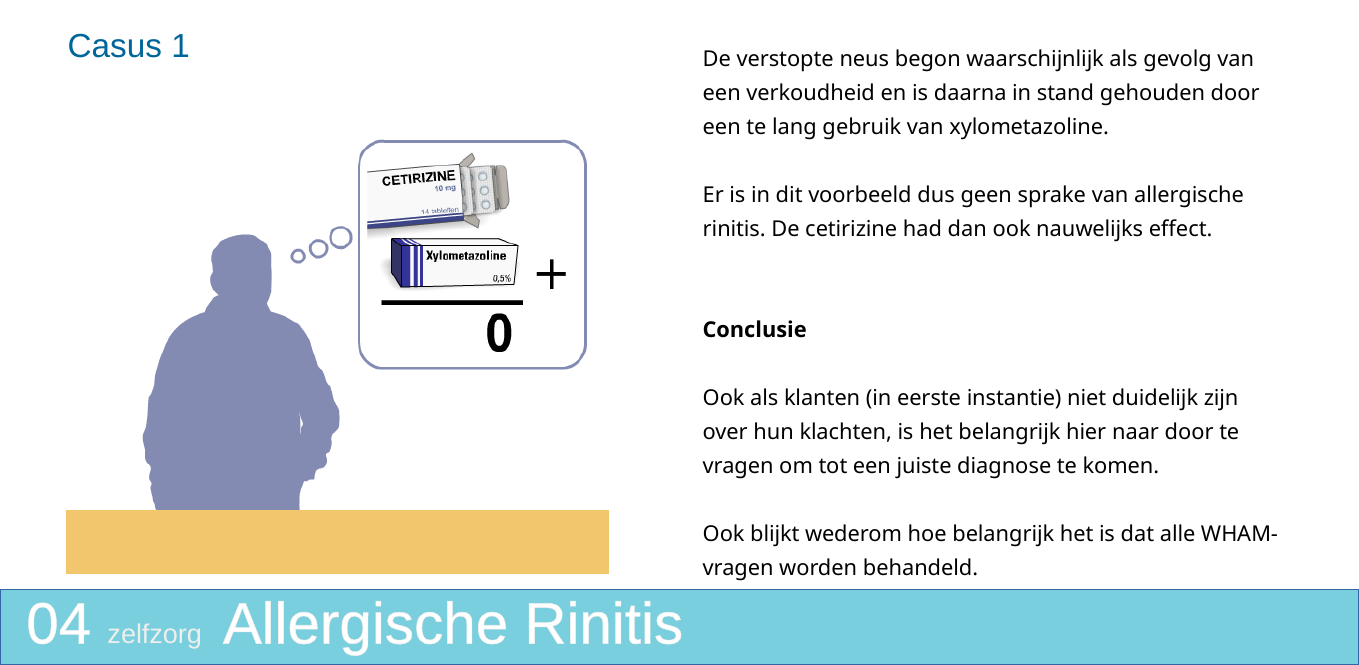

# Casus 1
De verstopte neus begon waarschijnlijk als gevolg van een verkoudheid en is daarna in stand gehouden door een te lang gebruik van xylometazoline.
Er is in dit voorbeeld dus geen sprake van allergische rinitis. De cetirizine had dan ook nauwelijks effect.
Conclusie
Ook als klanten (in eerste instantie) niet duidelijk zijn over hun klachten, is het belangrijk hier naar door te vragen om tot een juiste diagnose te komen.
Ook blijkt wederom hoe belangrijk het is dat alle WHAM-vragen worden behandeld.
04 zelfzorg Allergische Rinitis